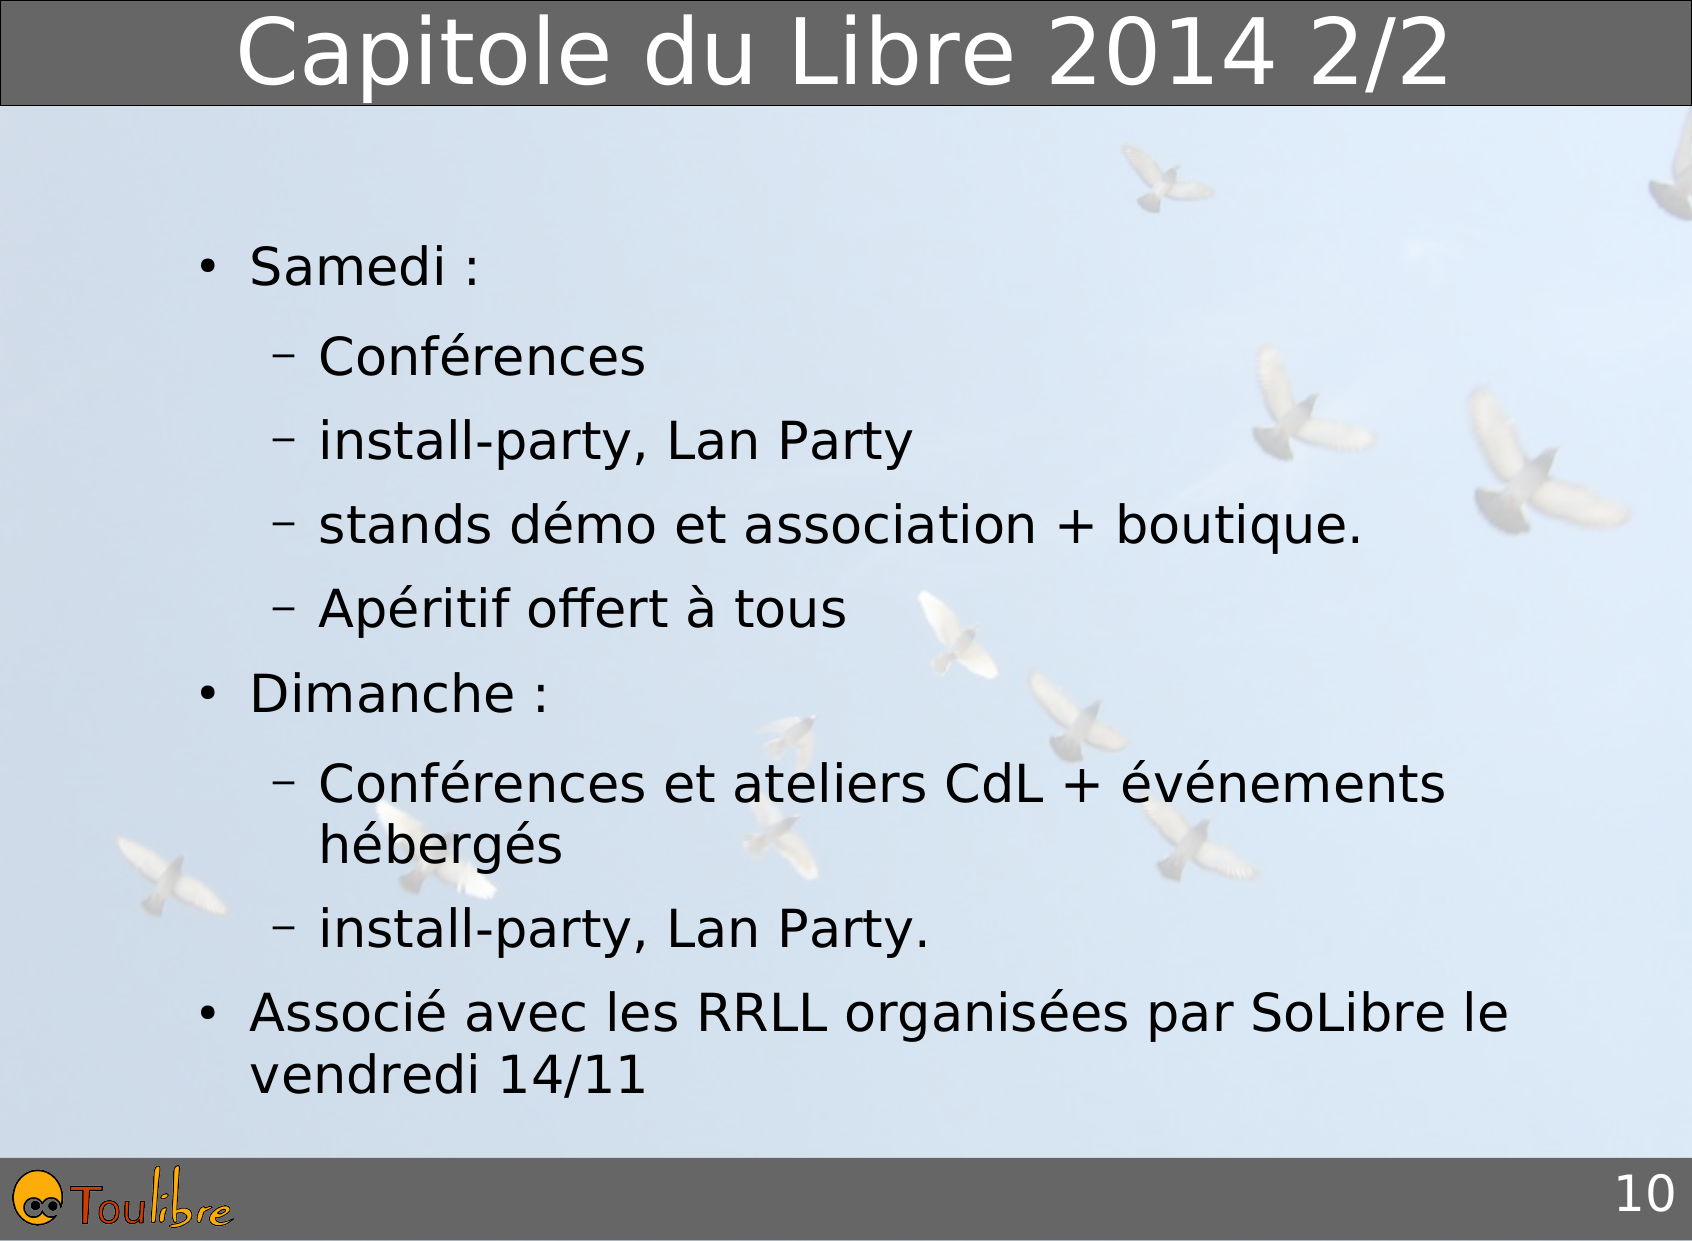

# Capitole du Libre 2014 2/2
Samedi :
Conférences
install-party, Lan Party
stands démo et association + boutique.
Apéritif offert à tous
Dimanche :
Conférences et ateliers CdL + événements hébergés
install-party, Lan Party.
Associé avec les RRLL organisées par SoLibre le vendredi 14/11